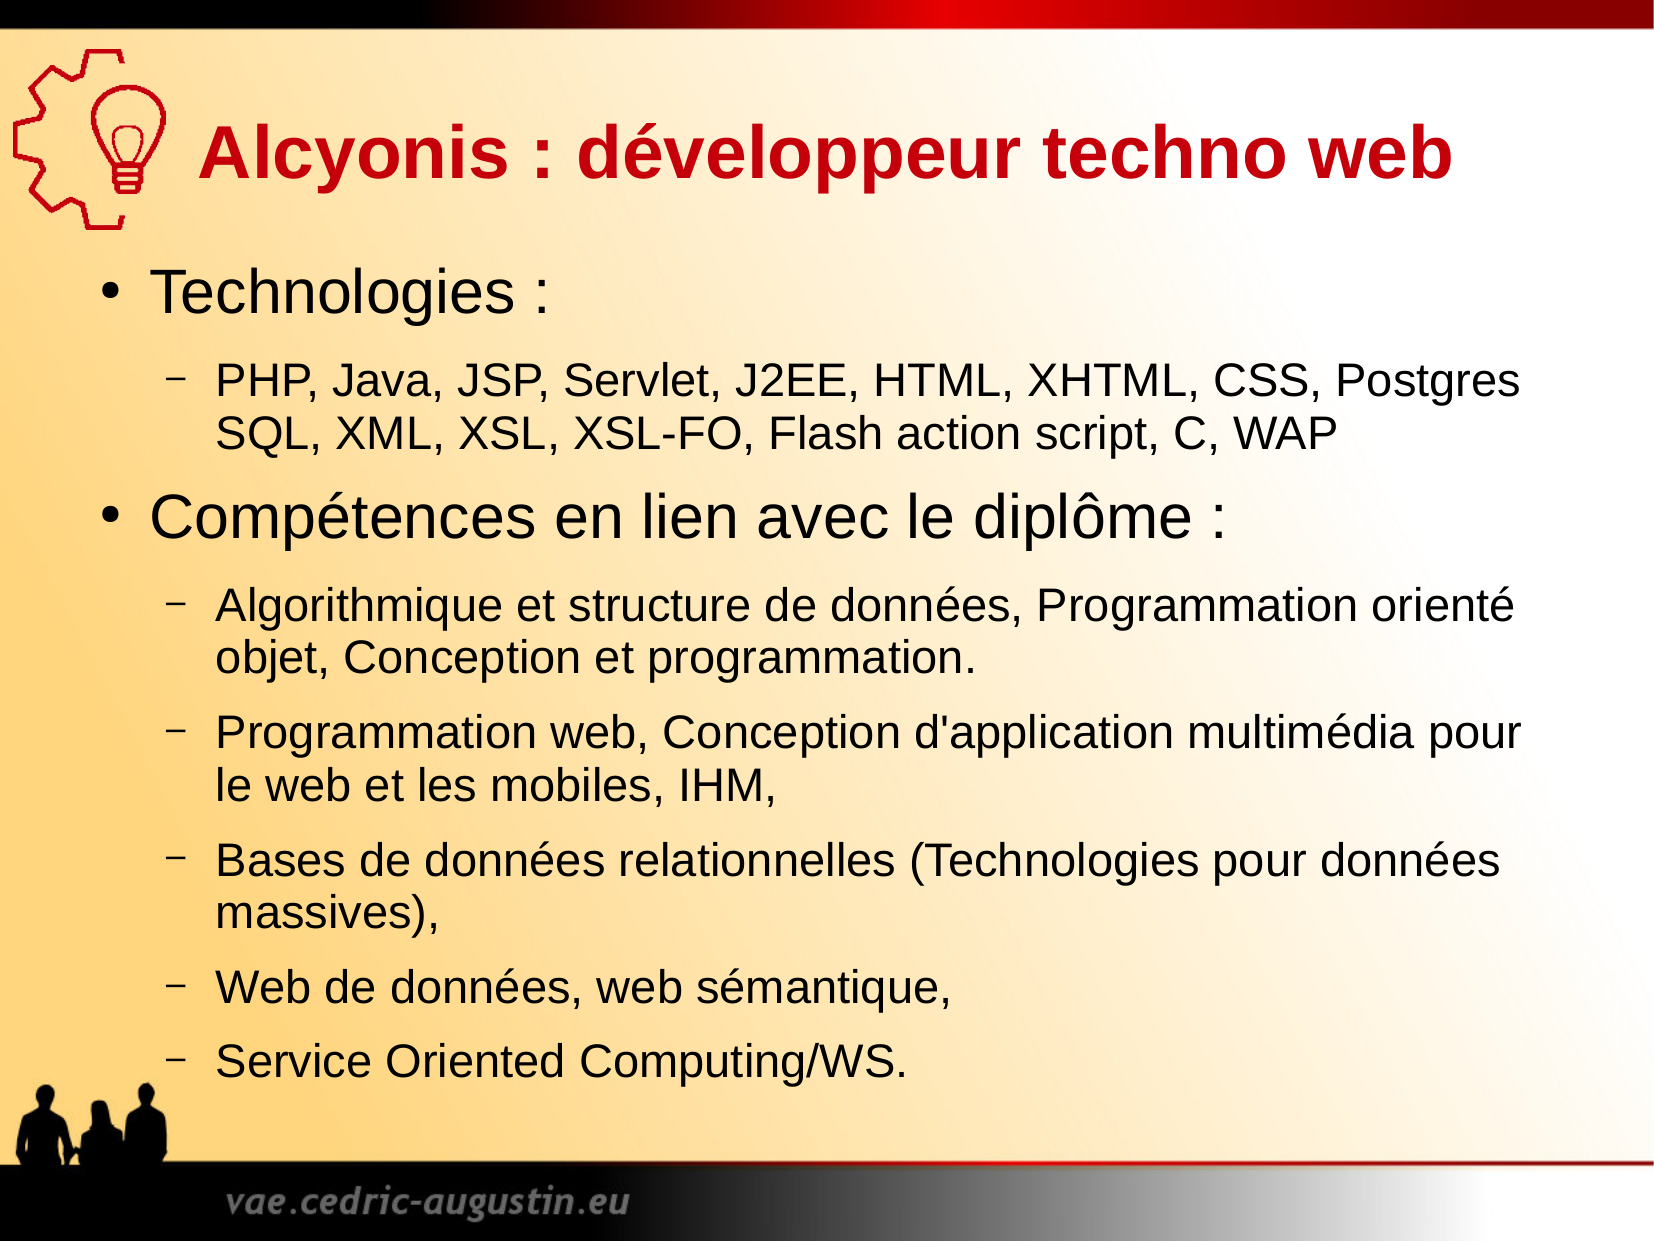

# Alcyonis : développeur techno web
Technologies :
PHP, Java, JSP, Servlet, J2EE, HTML, XHTML, CSS, Postgres SQL, XML, XSL, XSL-FO, Flash action script, C, WAP
Compétences en lien avec le diplôme :
Algorithmique et structure de données, Programmation orienté objet, Conception et programmation.
Programmation web, Conception d'application multimédia pour le web et les mobiles, IHM,
Bases de données relationnelles (Technologies pour données massives),
Web de données, web sémantique,
Service Oriented Computing/WS.